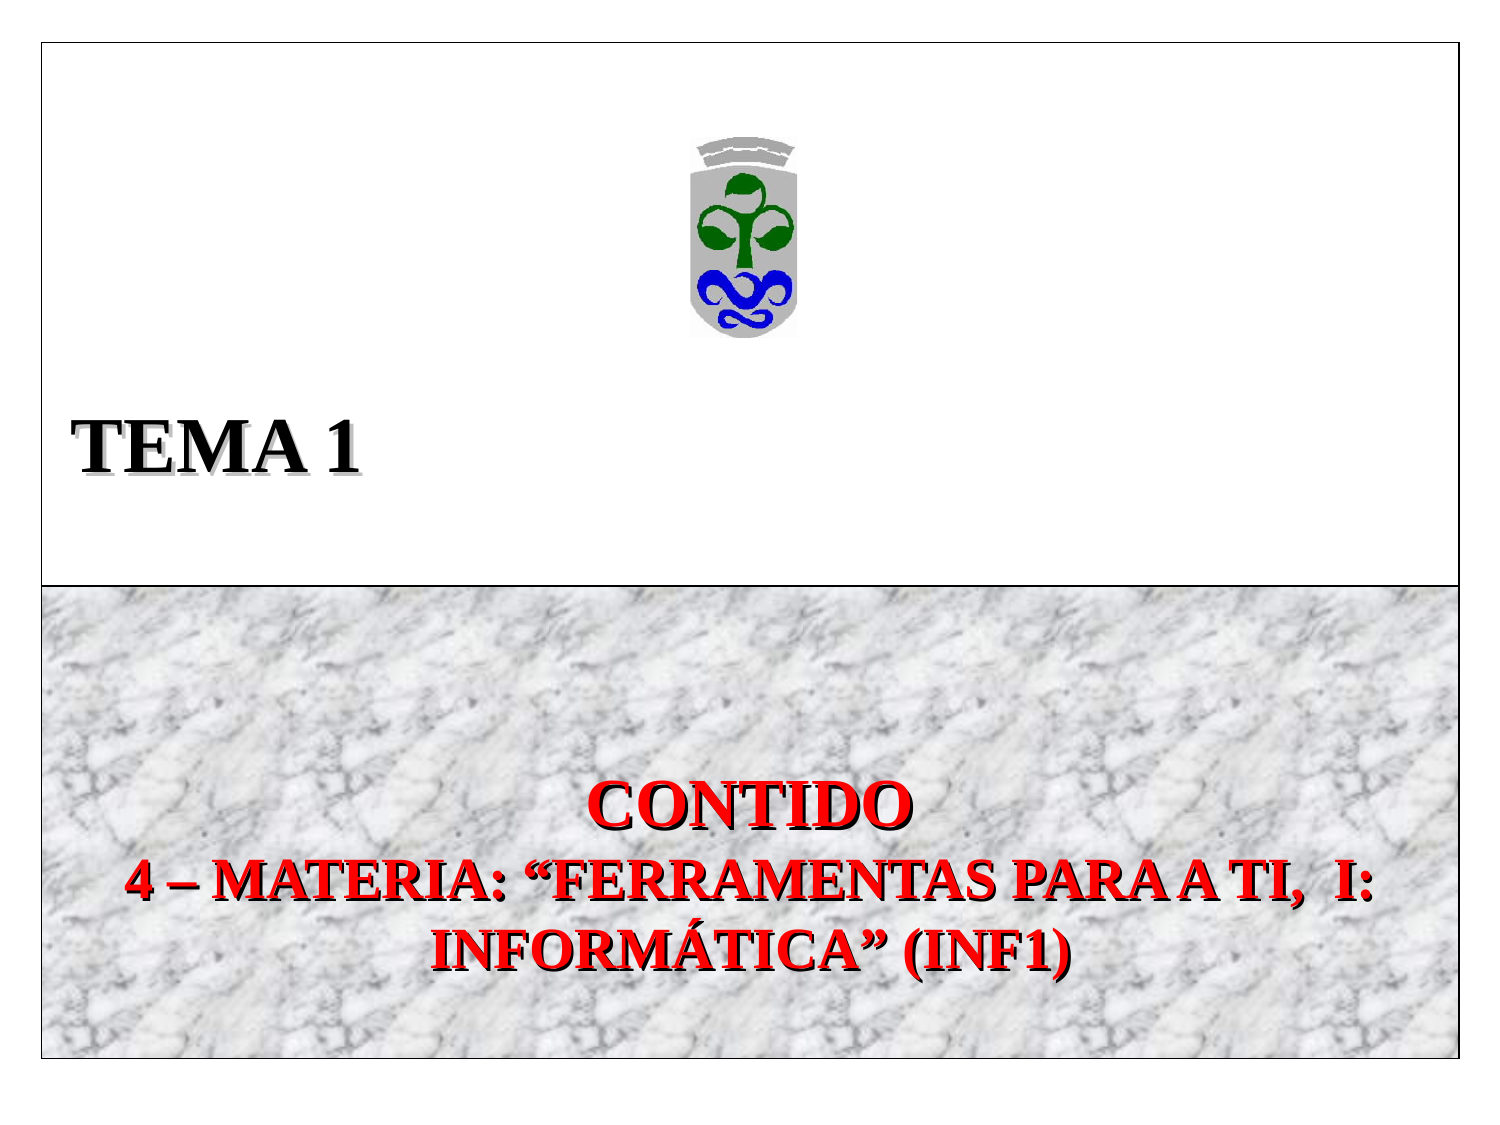

TEMA 1
CONTIDO
4 – MATERIA: “FERRAMENTAS PARA A TI, I: INFORMÁTICA” (INF1)